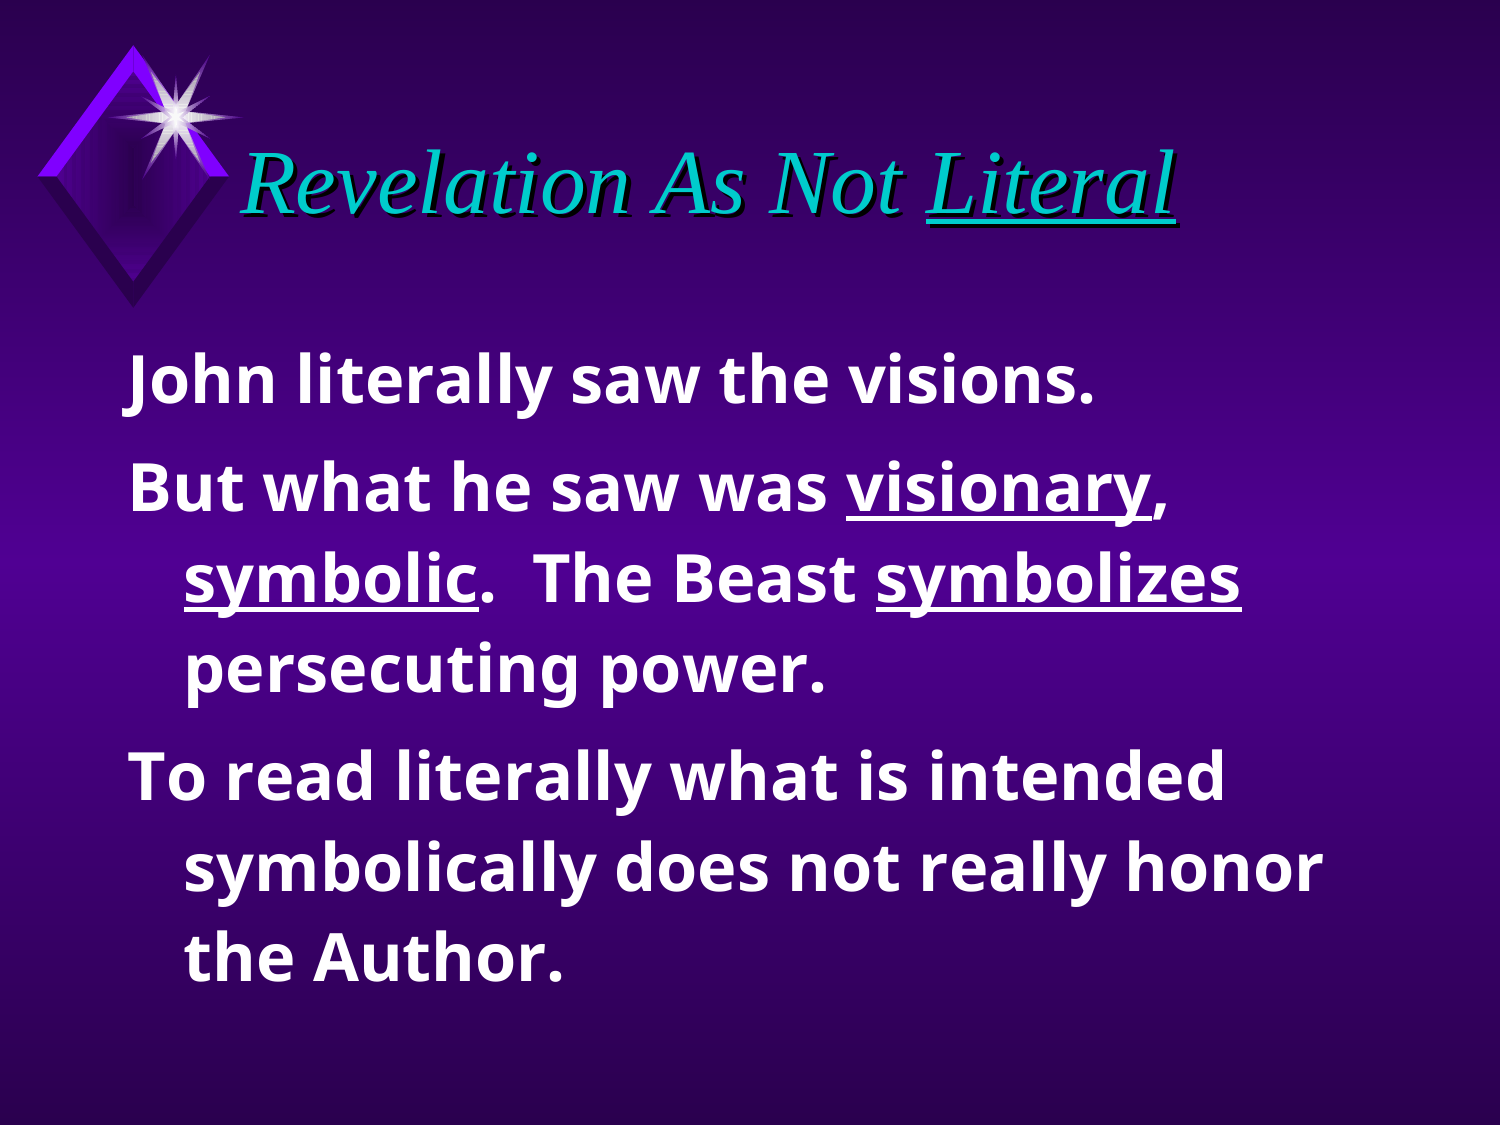

# Revelation As Not Literal
John literally saw the visions.
But what he saw was visionary, symbolic. The Beast symbolizes persecuting power.
To read literally what is intended symbolically does not really honor the Author.